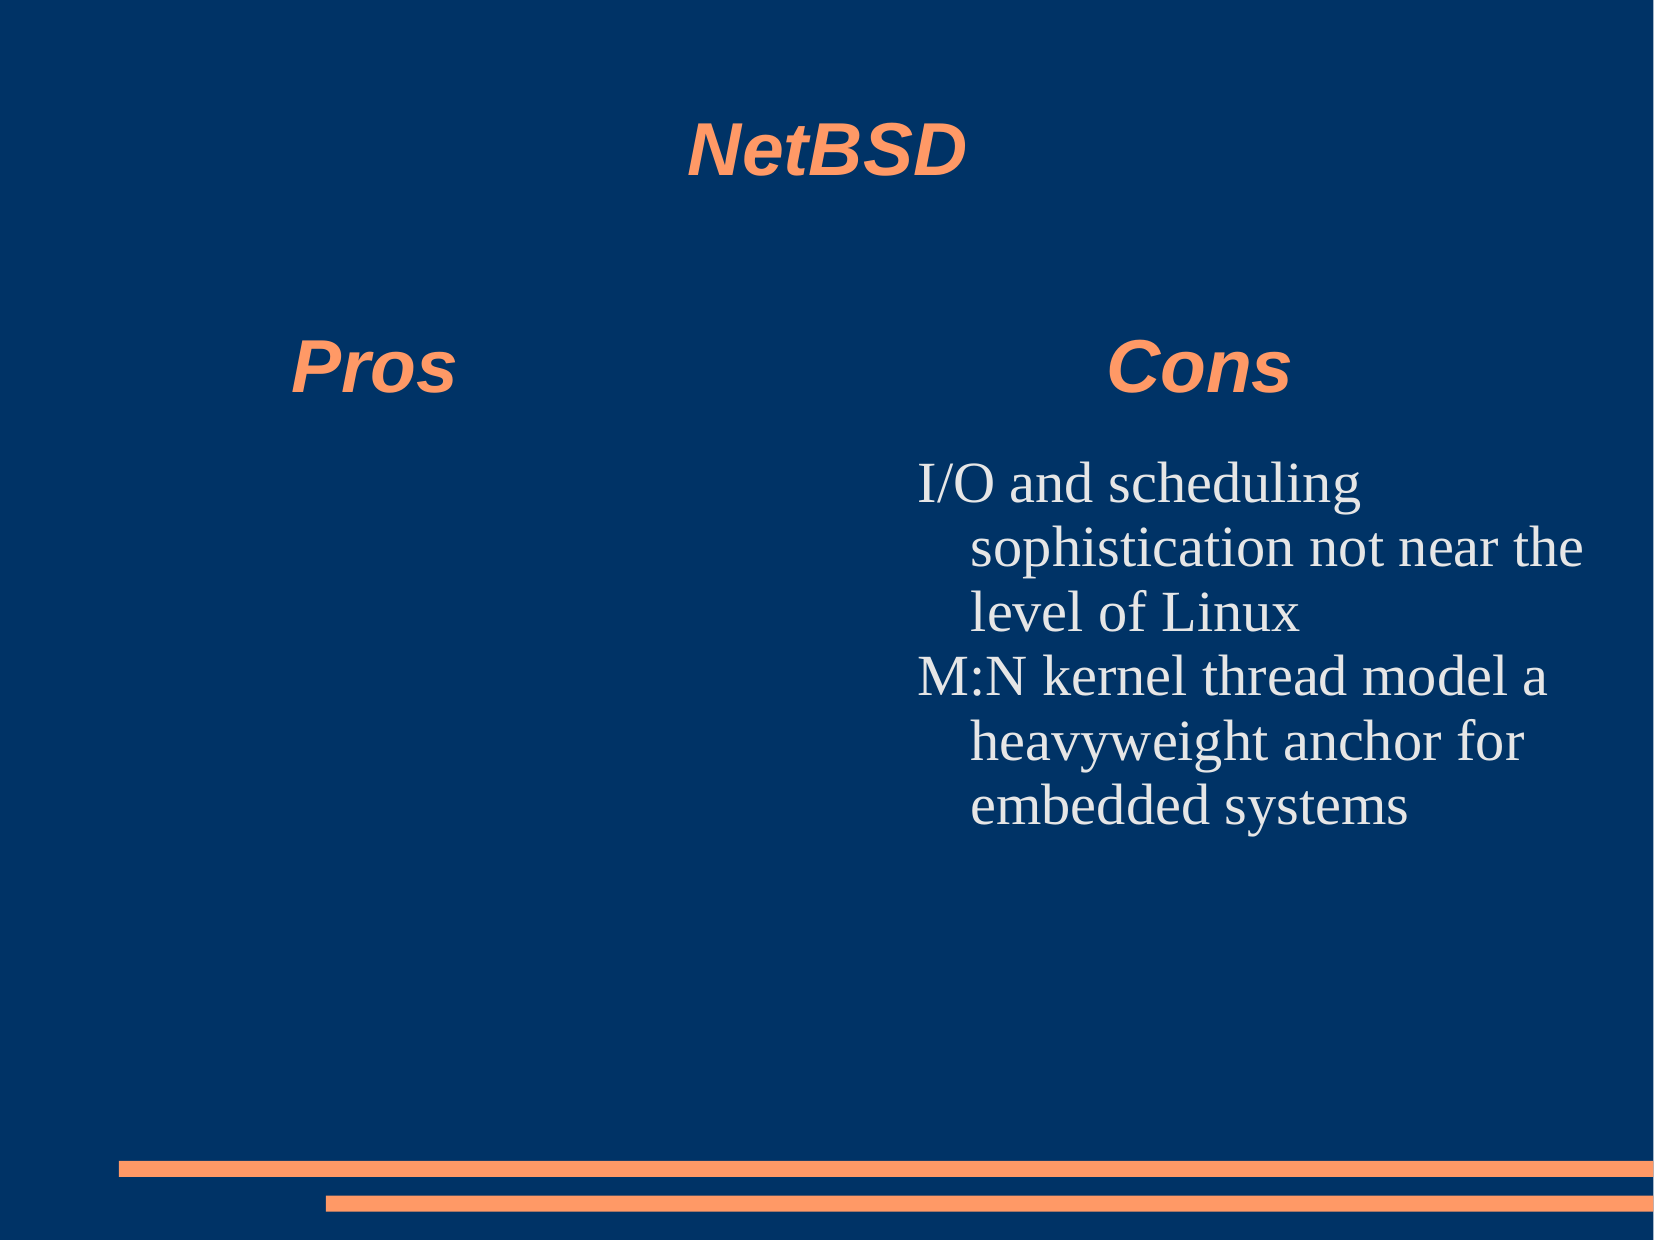

# NetBSD
Pros
Cons
I/O and scheduling sophistication not near the level of Linux
M:N kernel thread model a heavyweight anchor for embedded systems